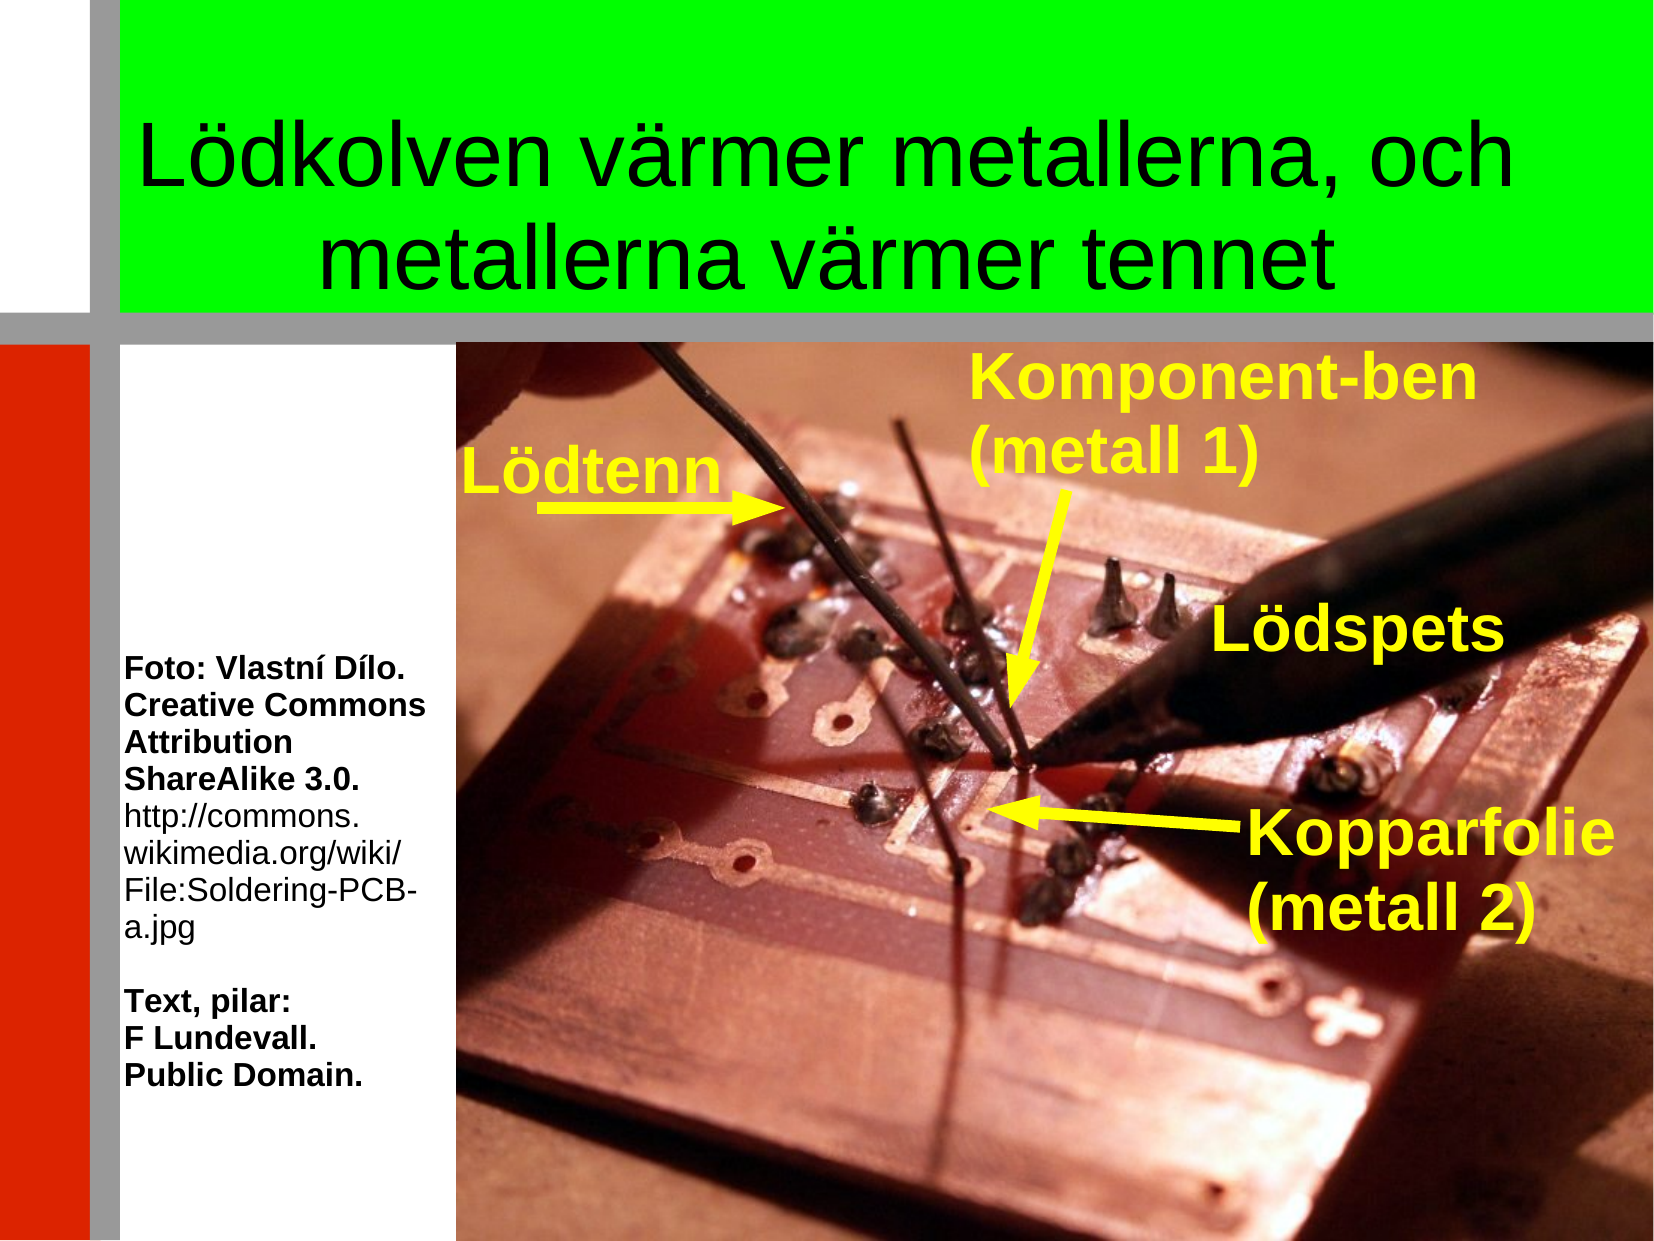

# Lödkolven värmer metallerna, och metallerna värmer tennet
Komponent-ben
(metall 1)
Lödtenn
Lödspets
Foto: Vlastní Dílo. Creative Commons Attribution ShareAlike 3.0.
http://commons. wikimedia.org/wiki/ File:Soldering-PCB-a.jpg
Text, pilar:
F Lundevall.
Public Domain.
Kopparfolie
(metall 2)